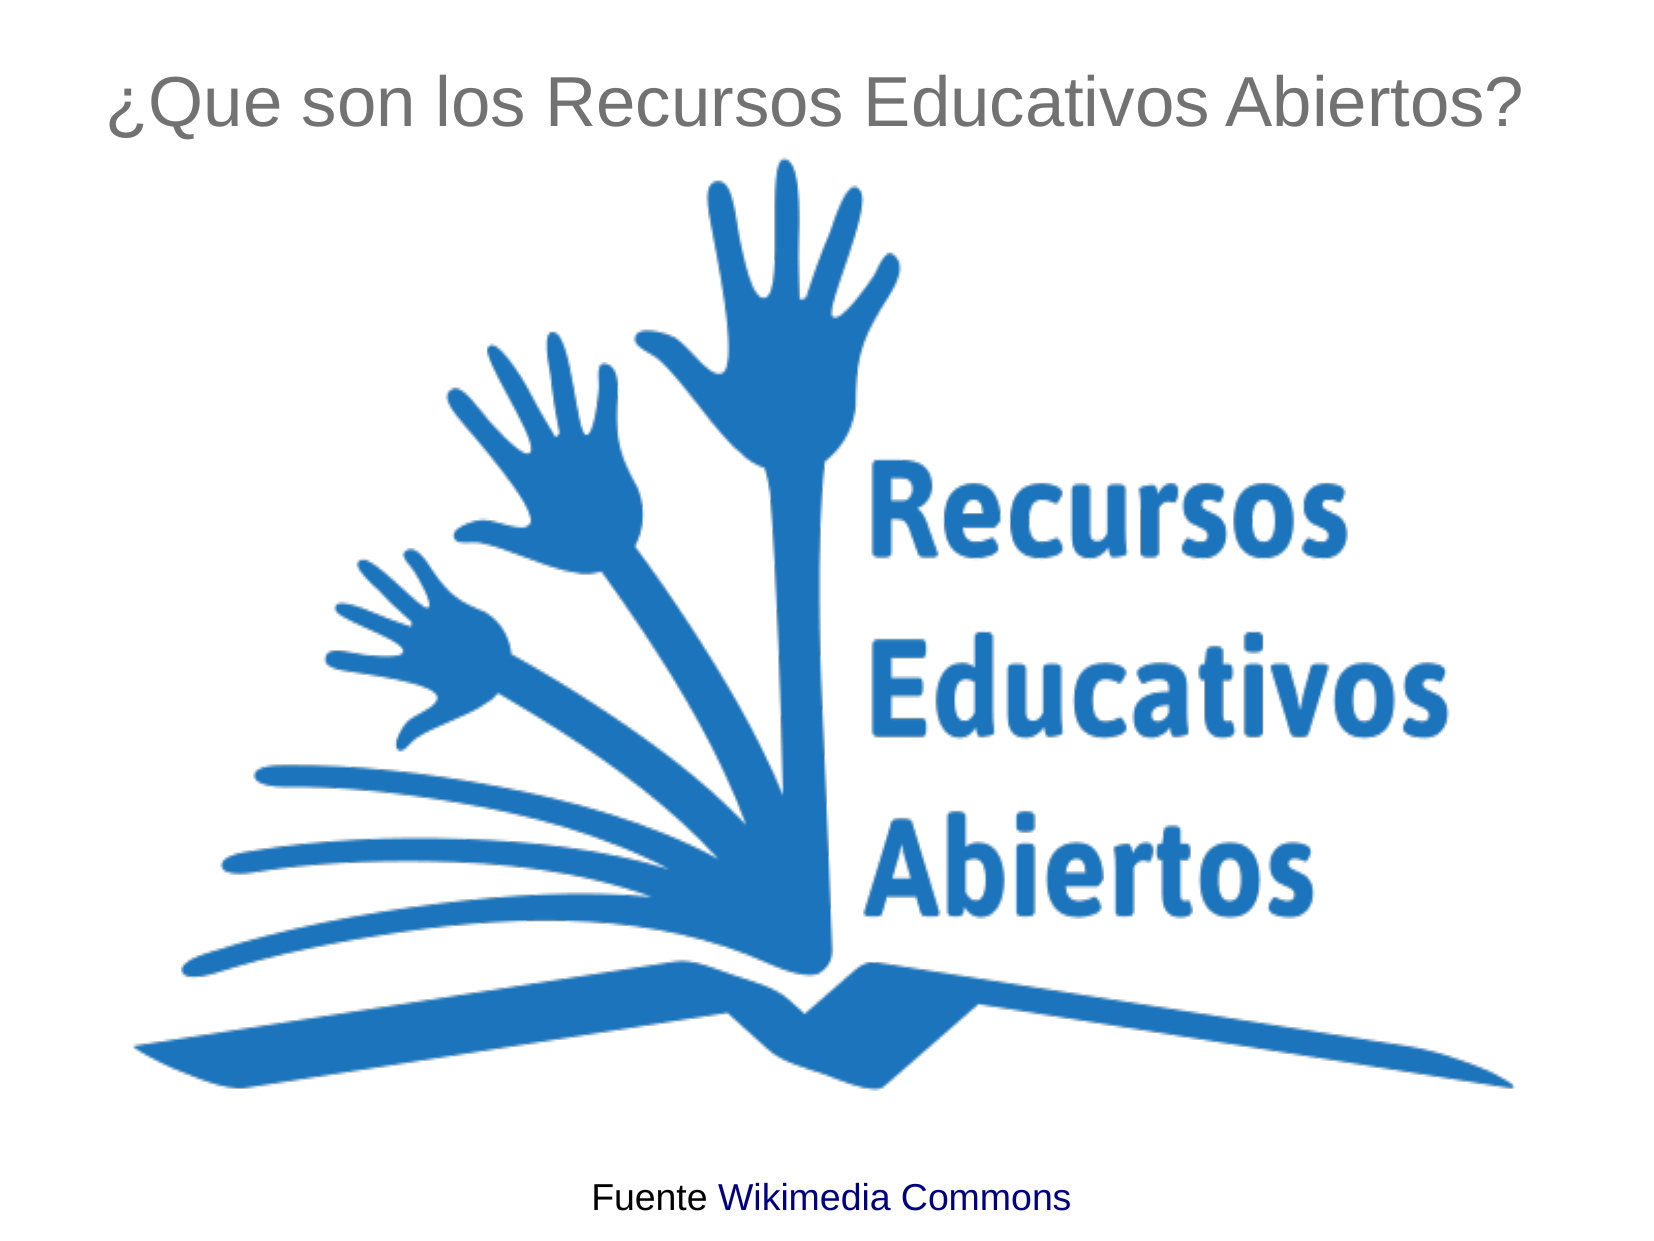

¿Que son los Recursos Educativos Abiertos?
Text
Fuente Wikimedia Commons